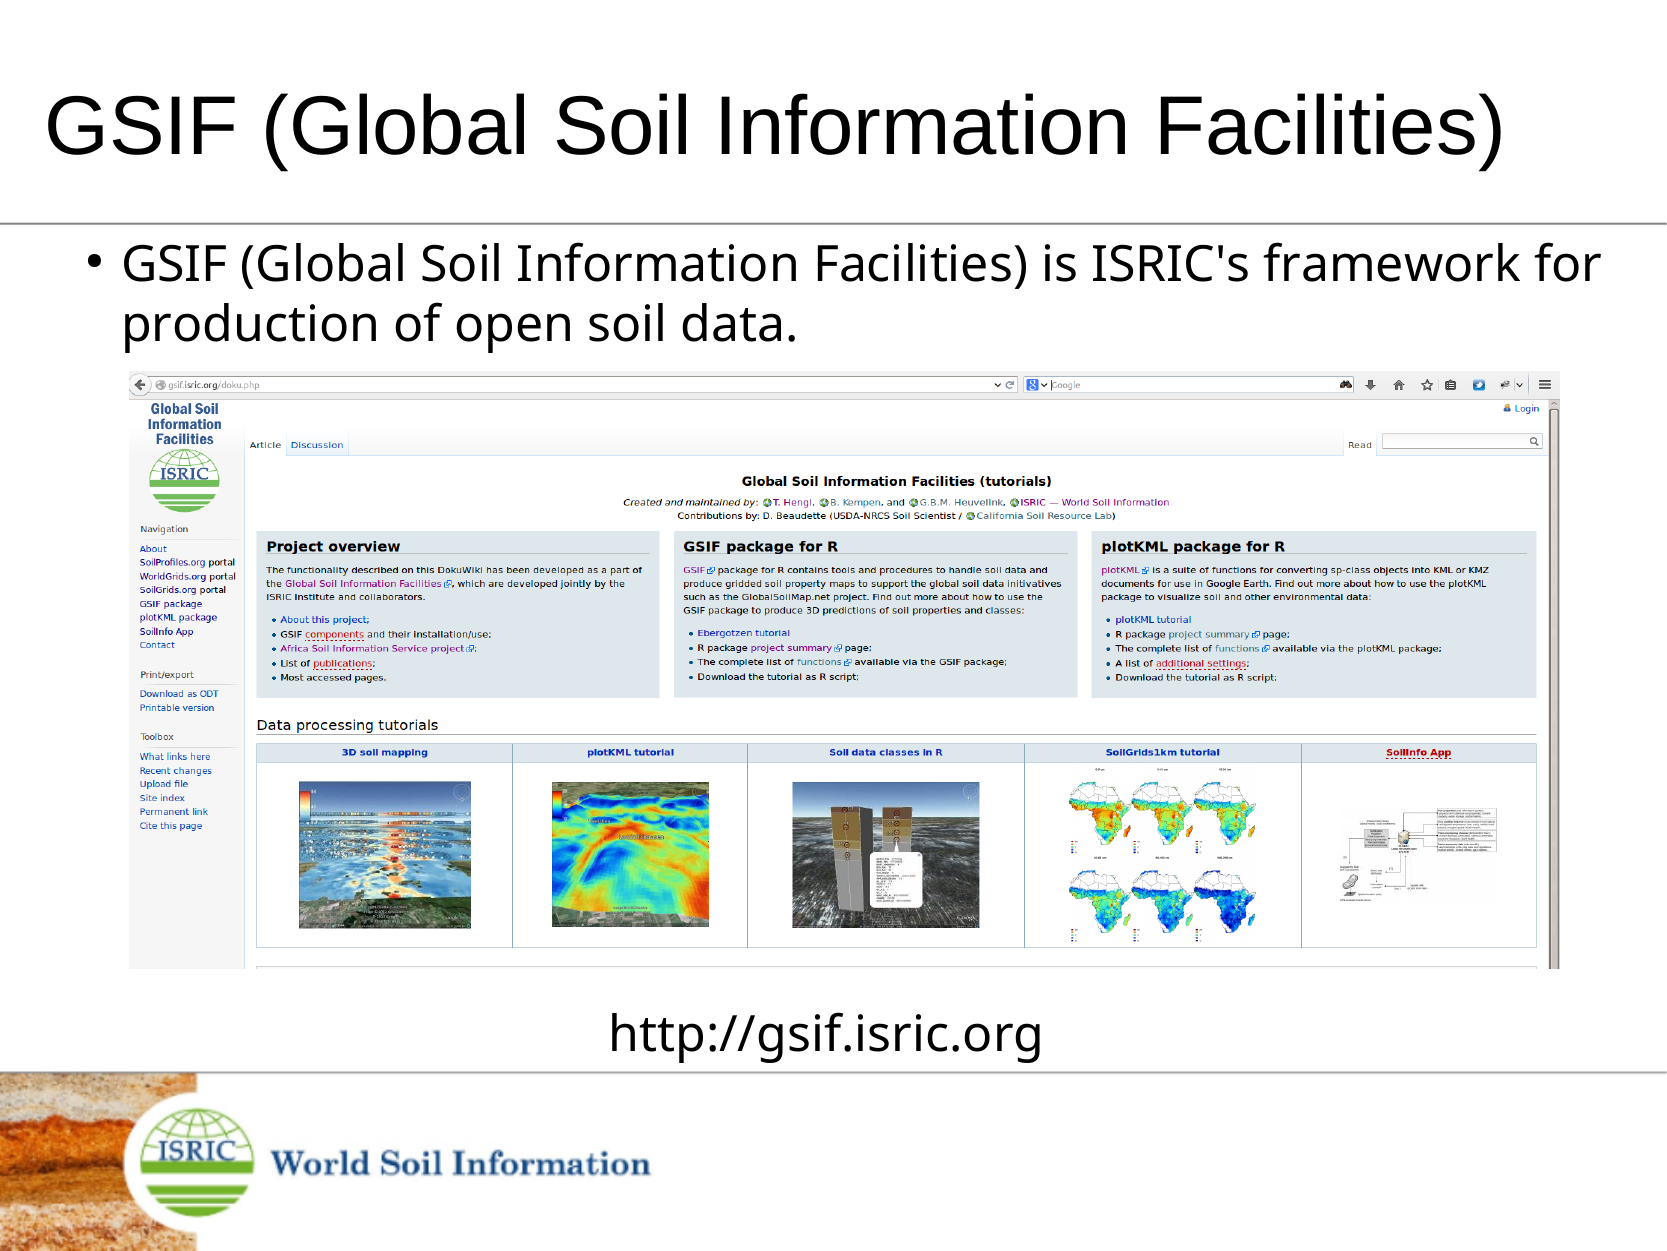

GSIF (Global Soil Information Facilities)
GSIF (Global Soil Information Facilities) is ISRIC's framework for production of open soil data.
http://gsif.isric.org
#